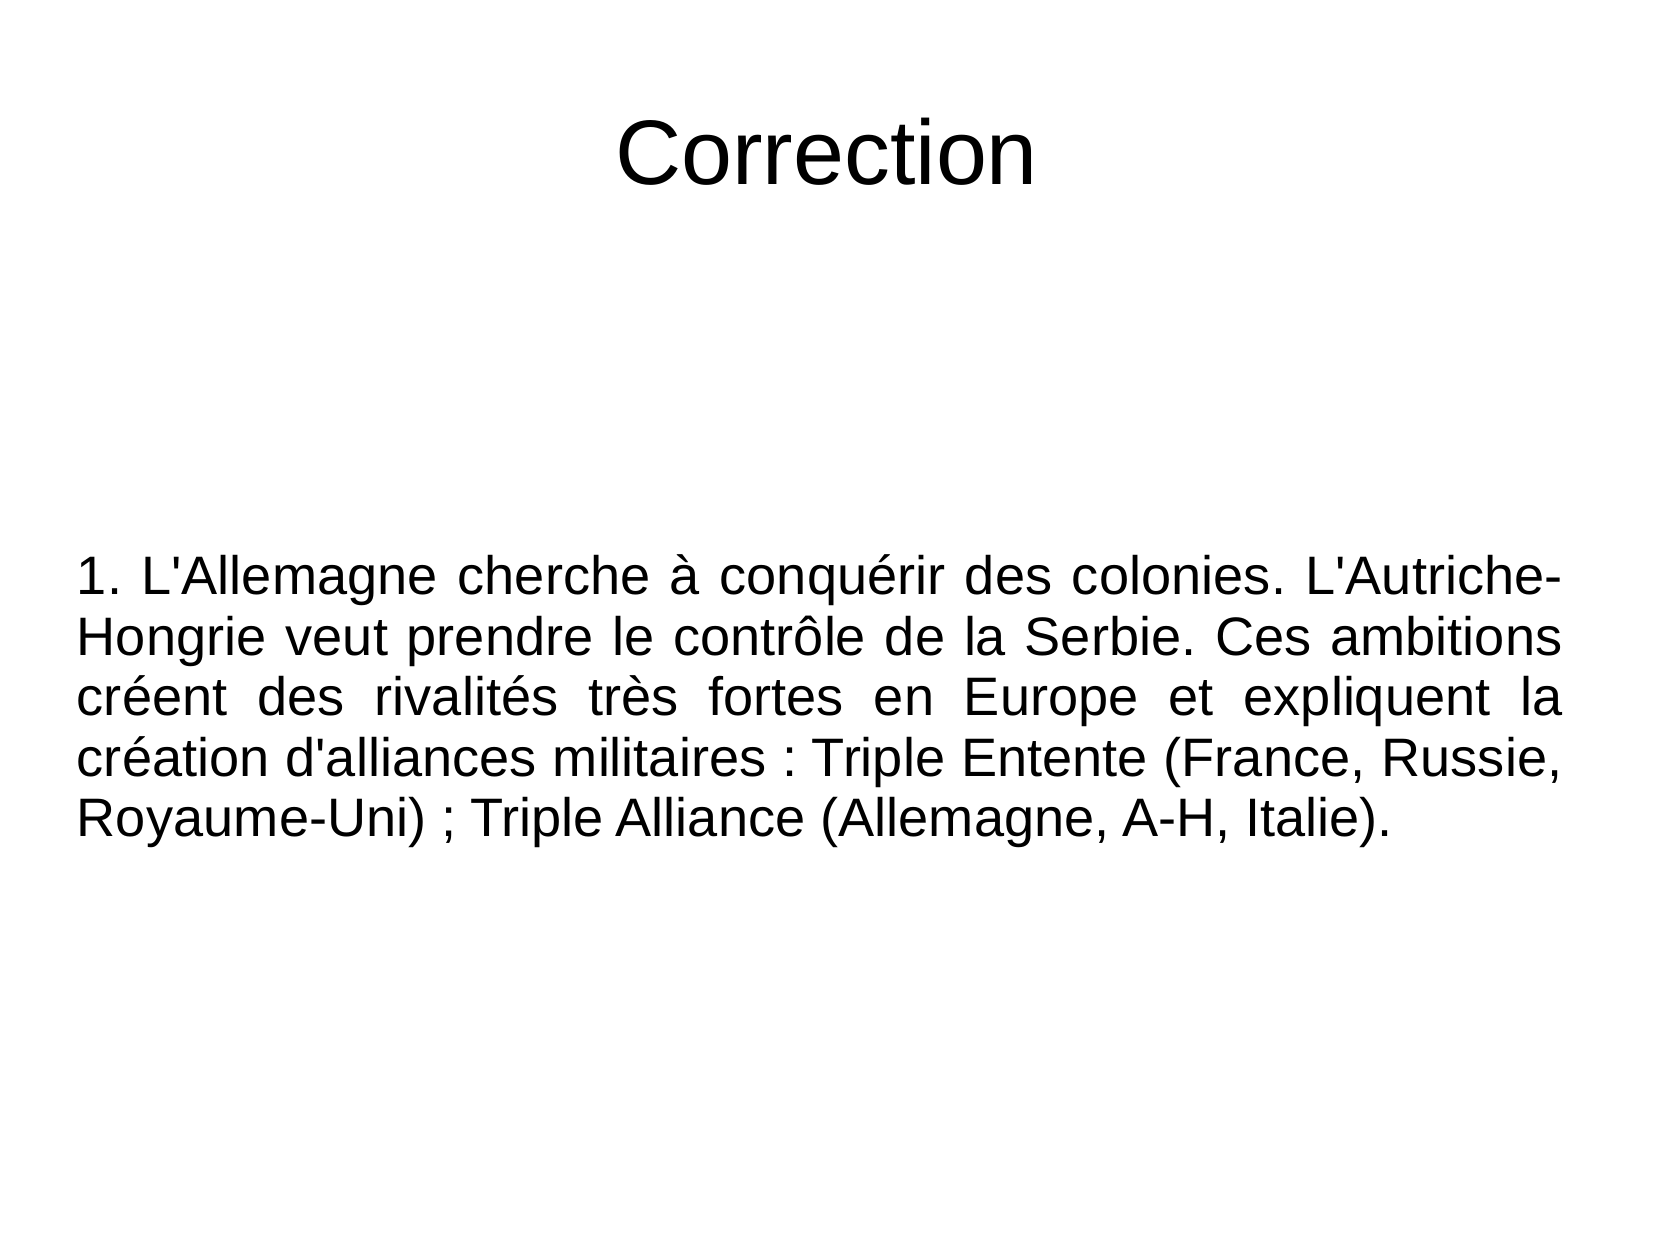

# Correction
1. L'Allemagne cherche à conquérir des colonies. L'Autriche-Hongrie veut prendre le contrôle de la Serbie. Ces ambitions créent des rivalités très fortes en Europe et expliquent la création d'alliances militaires : Triple Entente (France, Russie, Royaume-Uni) ; Triple Alliance (Allemagne, A-H, Italie).